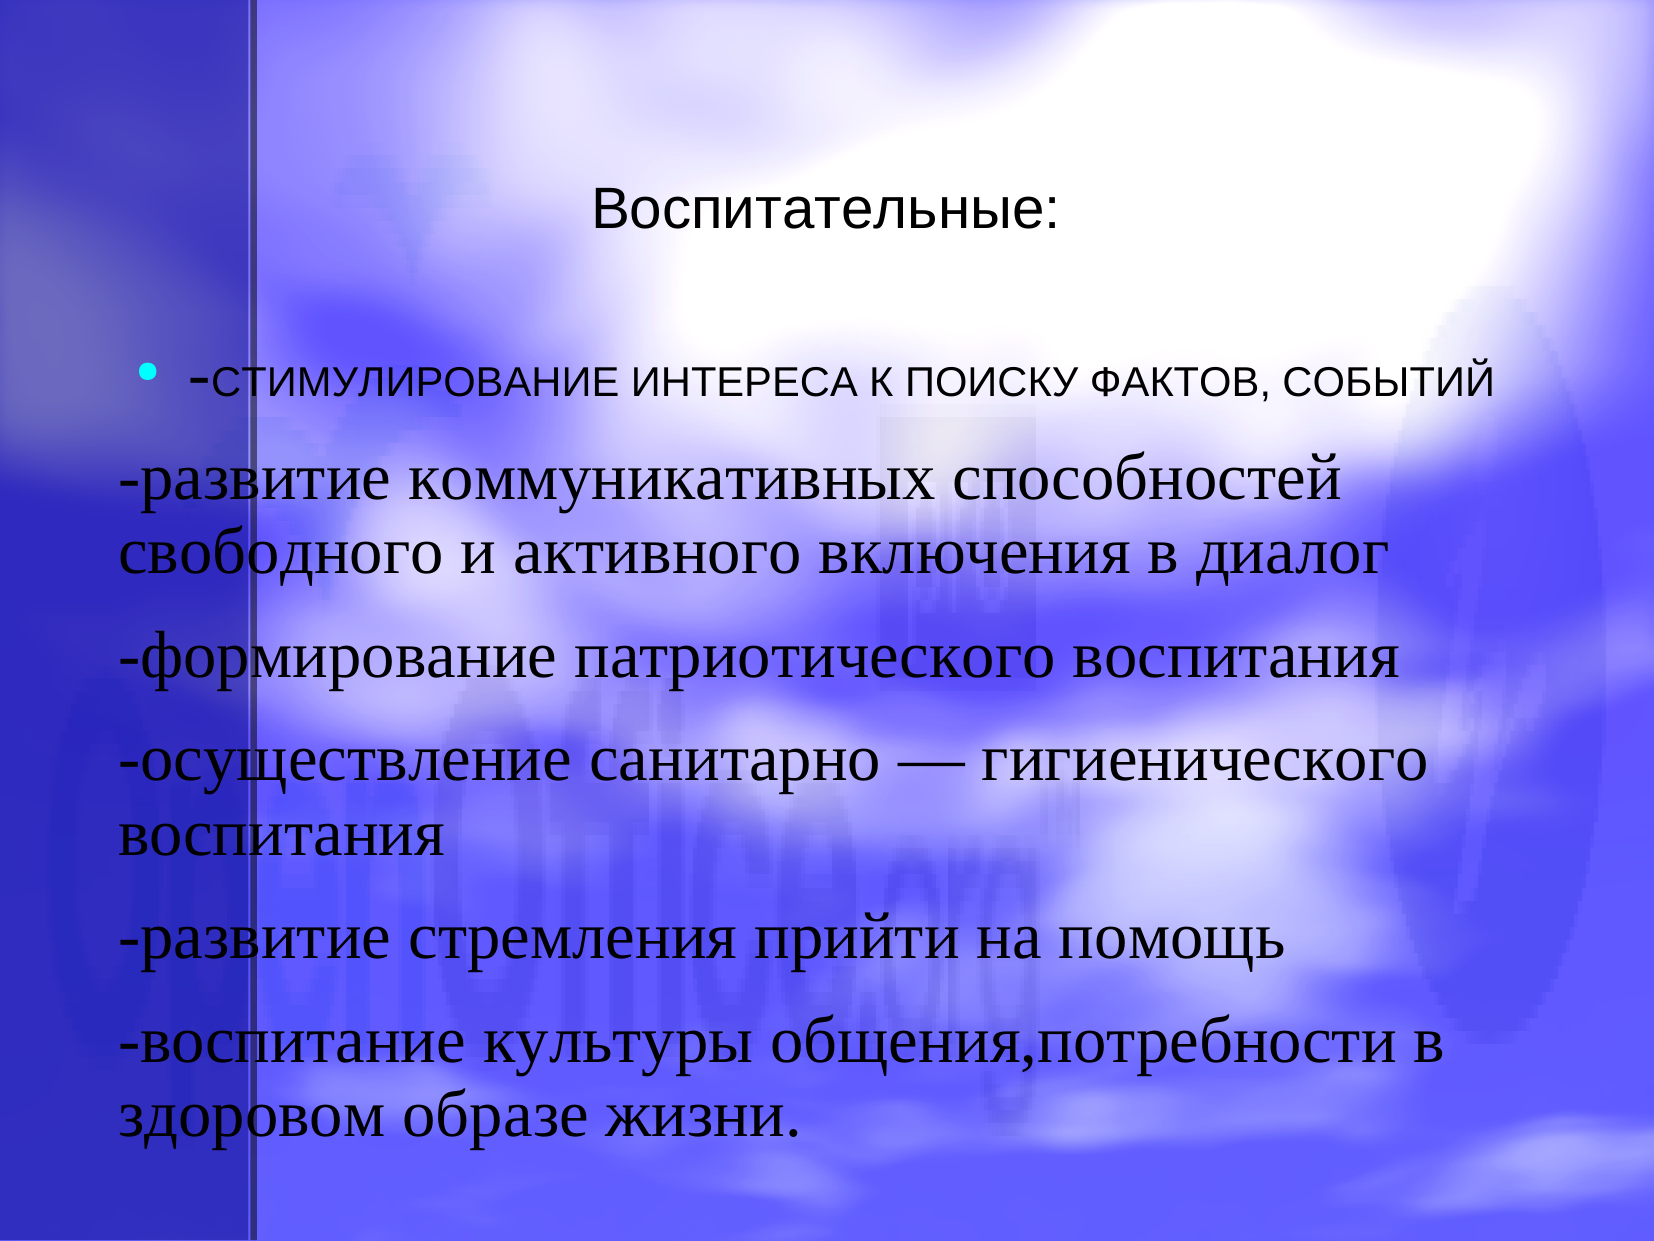

# Воспитательные:
-СТИМУЛИРОВАНИЕ ИНТЕРЕСА К ПОИСКУ ФАКТОВ, СОБЫТИЙ
-развитие коммуникативных способностей свободного и активного включения в диалог
-формирование патриотического воспитания
-осуществление санитарно — гигиенического воспитания
-развитие стремления прийти на помощь
-воспитание культуры общения,потребности в здоровом образе жизни.